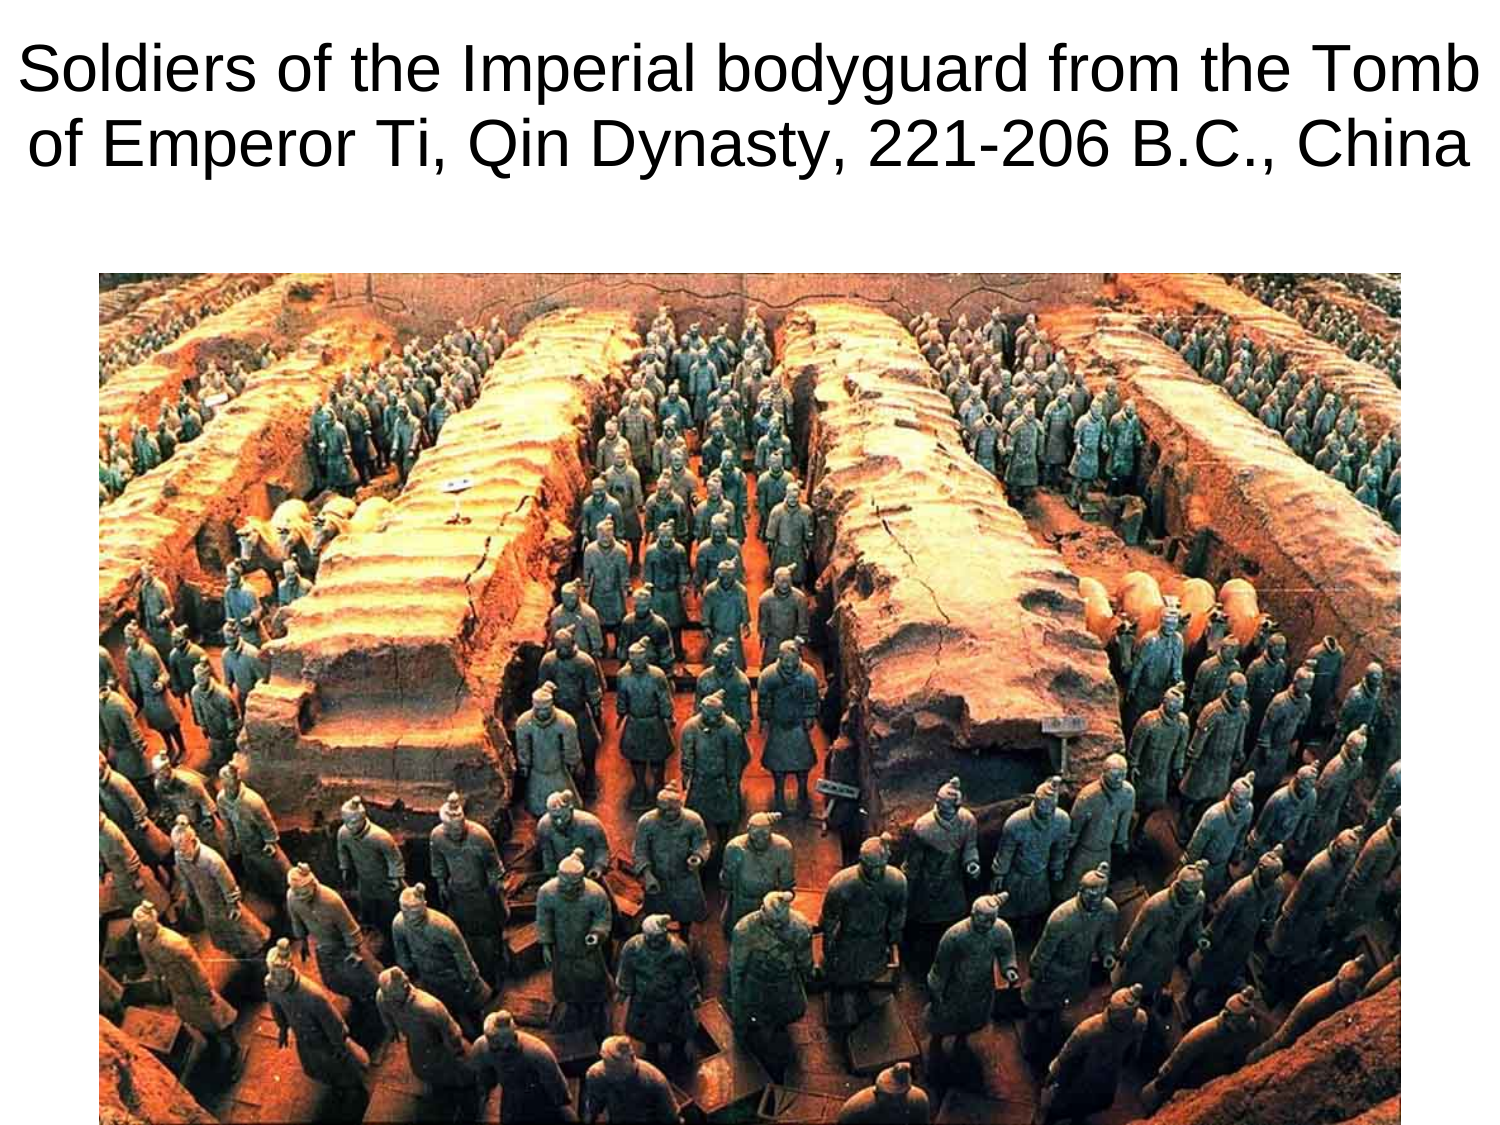

# Soldiers of the Imperial bodyguard from the Tomb of Emperor Ti, Qin Dynasty, 221-206 B.C., China